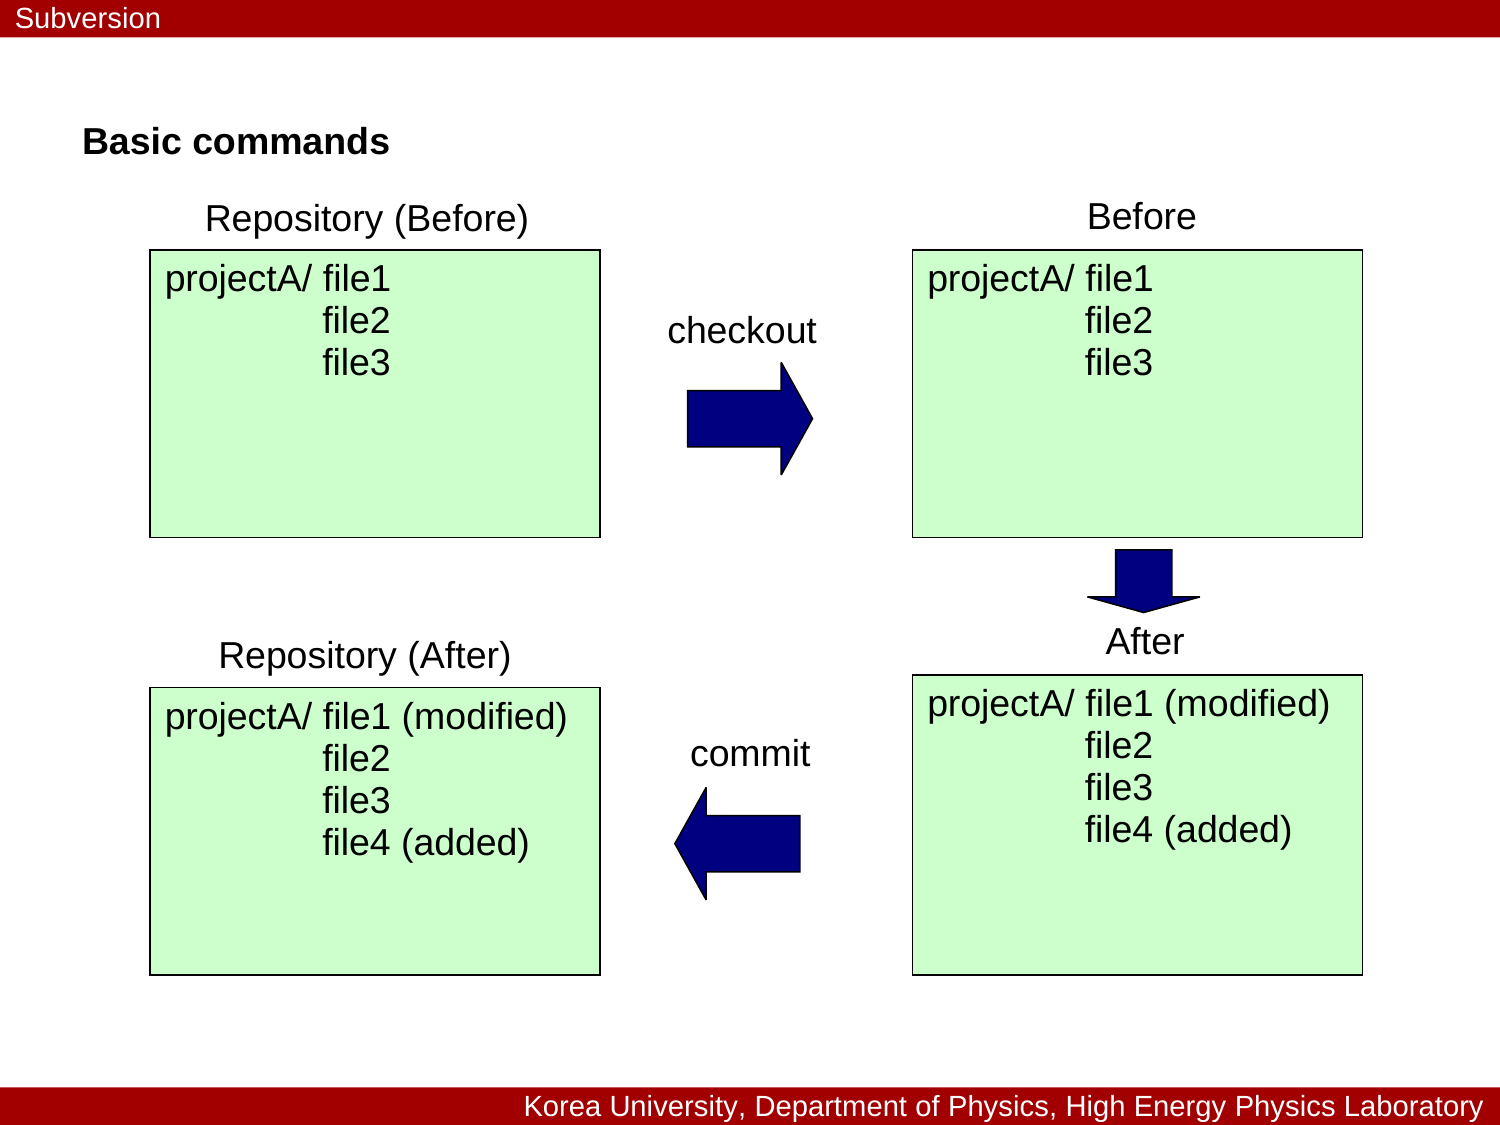

Basic commands
Before
Repository (Before)
projectA/ file1
 file2
 file3
projectA/ file1
 file2
 file3
checkout
After
Repository (After)
projectA/ file1 (modified)
 file2
 file3
 file4 (added)
projectA/ file1 (modified)
 file2
 file3
 file4 (added)
commit